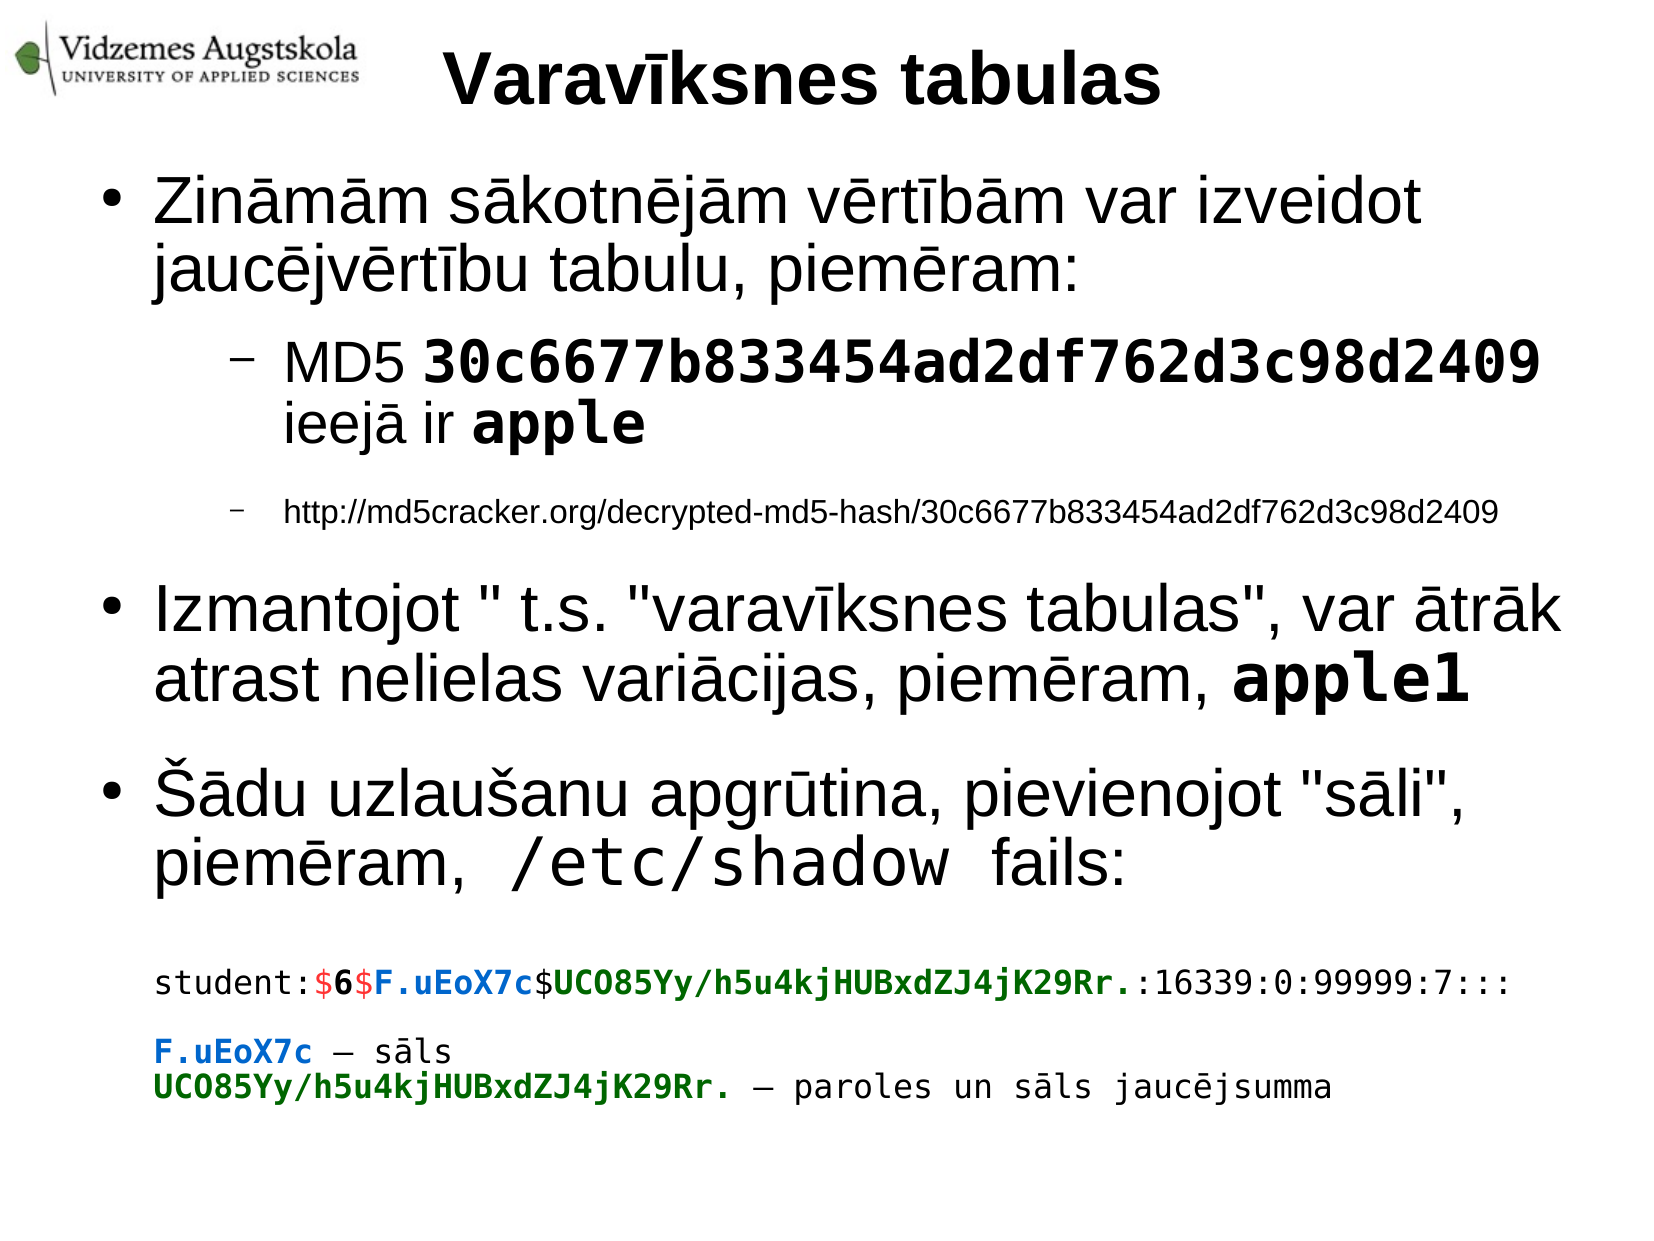

# Varavīksnes tabulas
Zināmām sākotnējām vērtībām var izveidot jaucējvērtību tabulu, piemēram:
MD5 30c6677b833454ad2df762d3c98d2409 ieejā ir apple
http://md5cracker.org/decrypted-md5-hash/30c6677b833454ad2df762d3c98d2409
Izmantojot " t.s. "varavīksnes tabulas", var ātrāk atrast nelielas variācijas, piemēram, apple1
Šādu uzlaušanu apgrūtina, pievienojot "sāli",
piemēram, /etc/shadow fails:
student:$6$F.uEoX7c$UCO85Yy/h5u4kjHUBxdZJ4jK29Rr.:16339:0:99999:7:::
F.uEoX7c — sāls
UCO85Yy/h5u4kjHUBxdZJ4jK29Rr. — paroles un sāls jaucējsumma